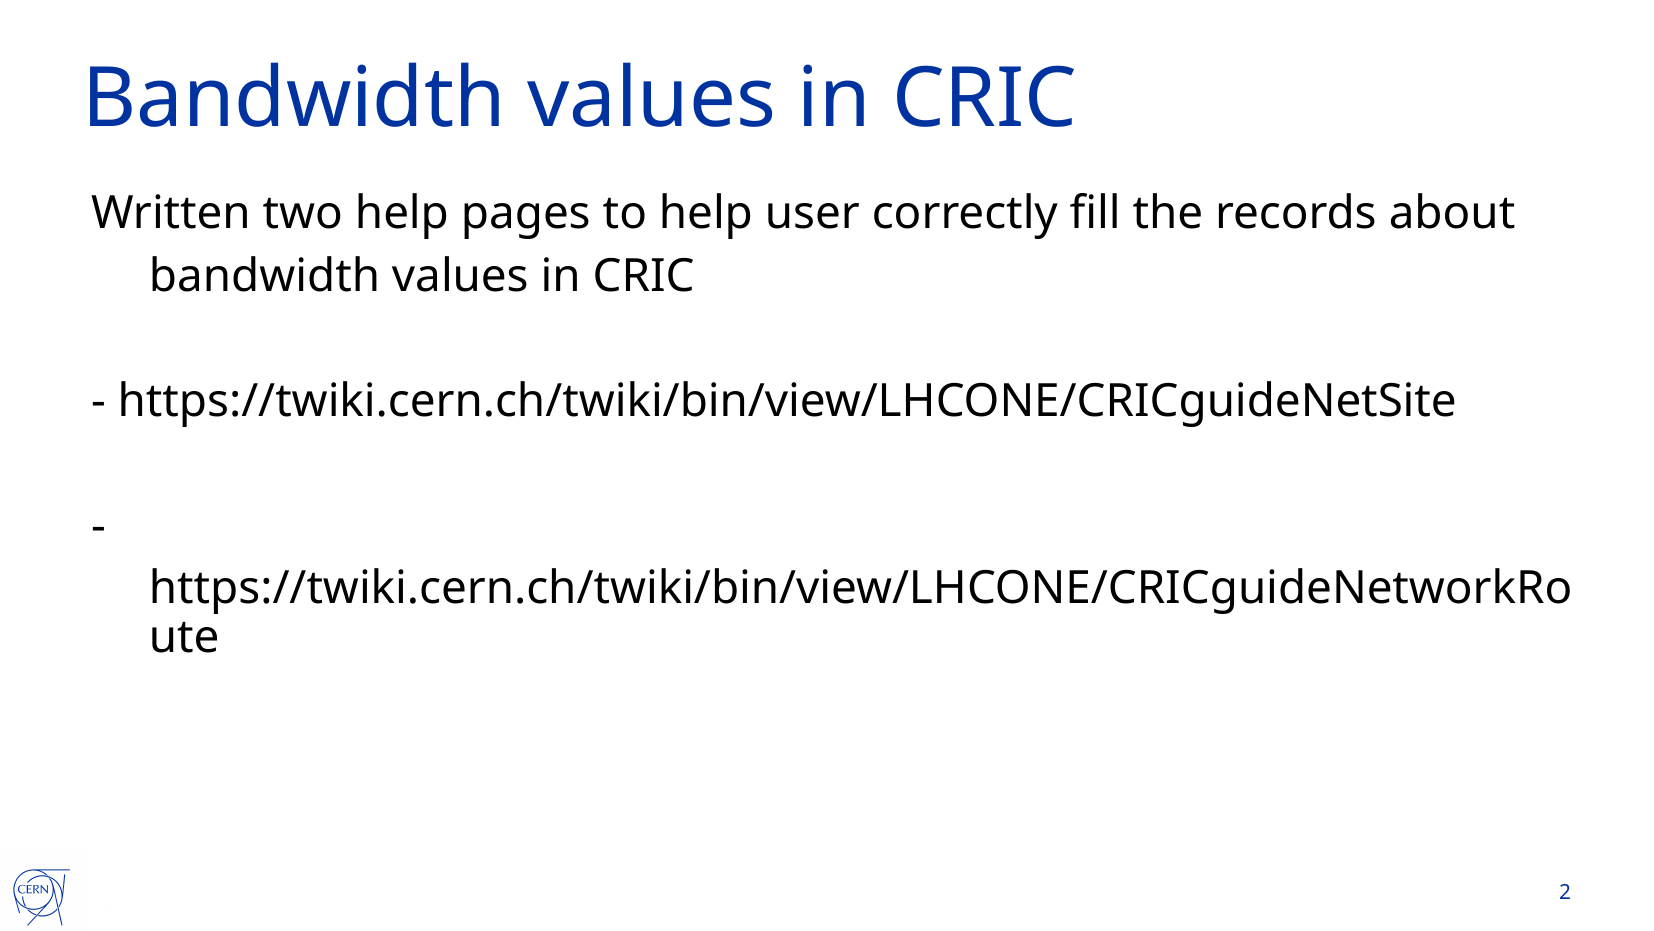

# Bandwidth values in CRIC
Written two help pages to help user correctly fill the records about bandwidth values in CRIC
- https://twiki.cern.ch/twiki/bin/view/LHCONE/CRICguideNetSite
- https://twiki.cern.ch/twiki/bin/view/LHCONE/CRICguideNetworkRoute
2